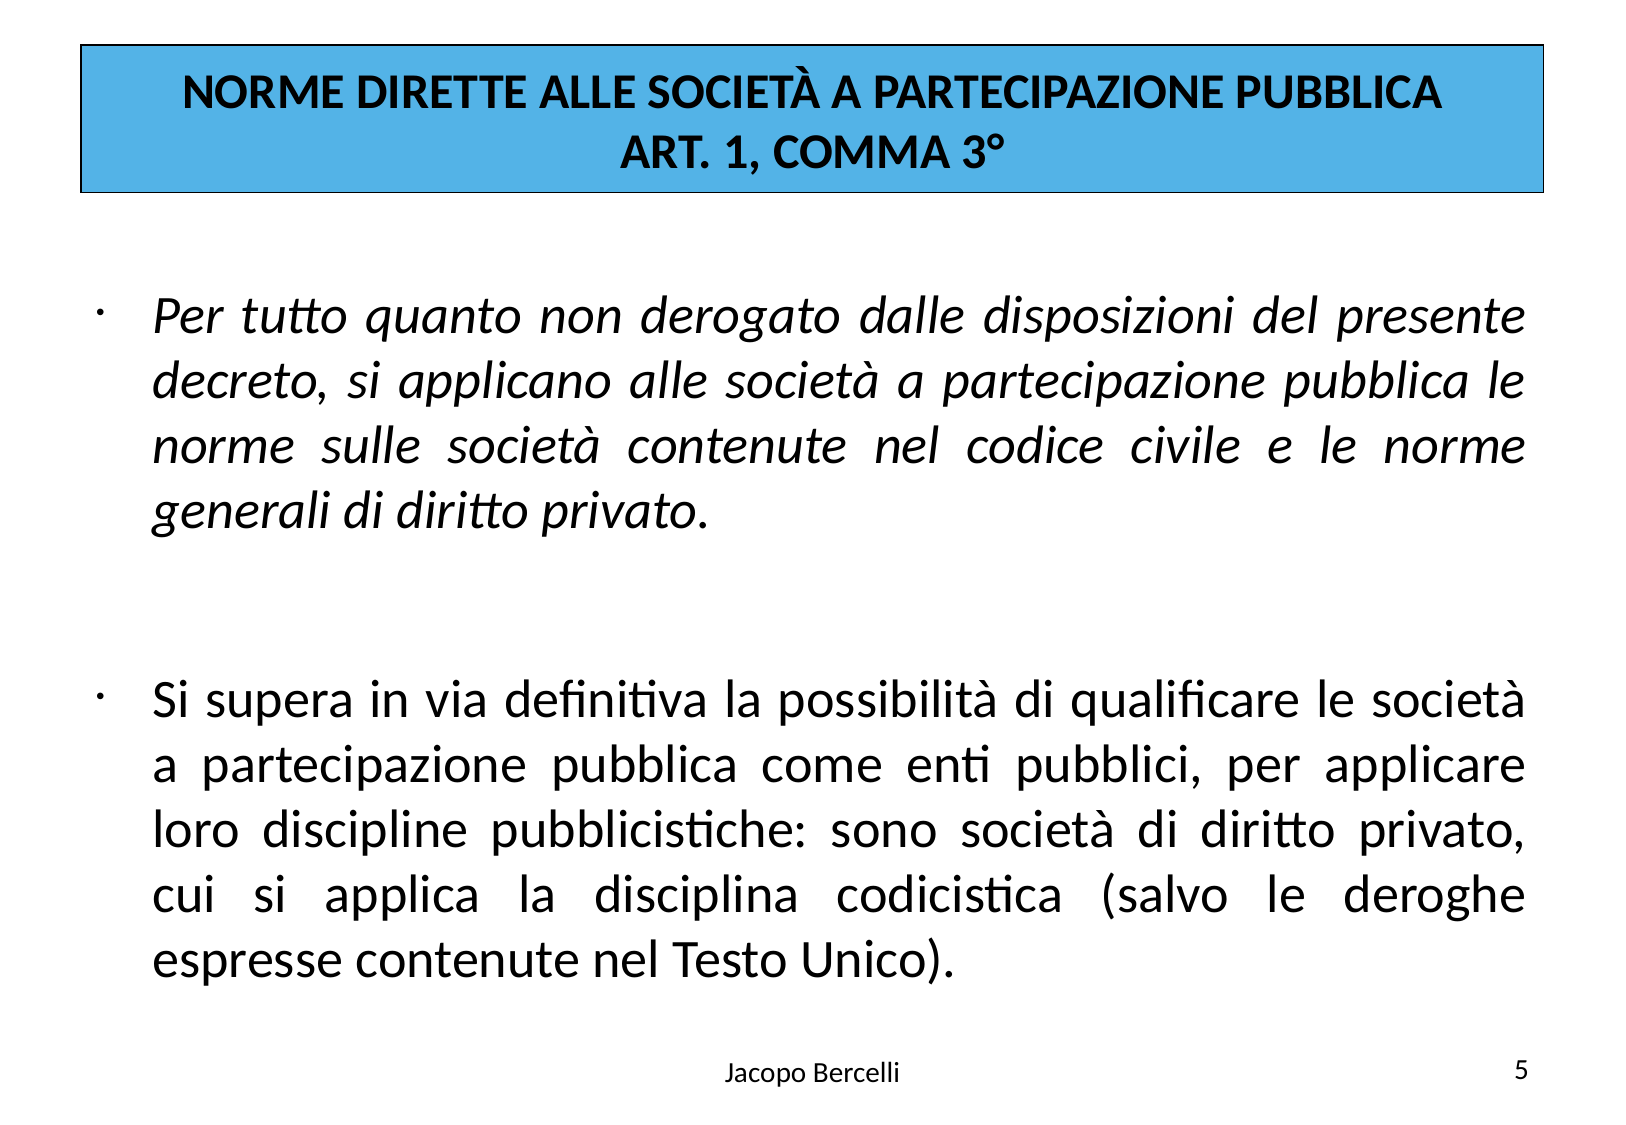

# NORME DIRETTE ALLE SOCIETÀ A PARTECIPAZIONE PUBBLICA ART. 1, COMMA 3°
Per tutto quanto non derogato dalle disposizioni del presente decreto, si applicano alle società a partecipazione pubblica le norme sulle società contenute nel codice civile e le norme generali di diritto privato.
Si supera in via definitiva la possibilità di qualificare le società a partecipazione pubblica come enti pubblici, per applicare loro discipline pubblicistiche: sono società di diritto privato, cui si applica la disciplina codicistica (salvo le deroghe espresse contenute nel Testo Unico).
Jacopo Bercelli